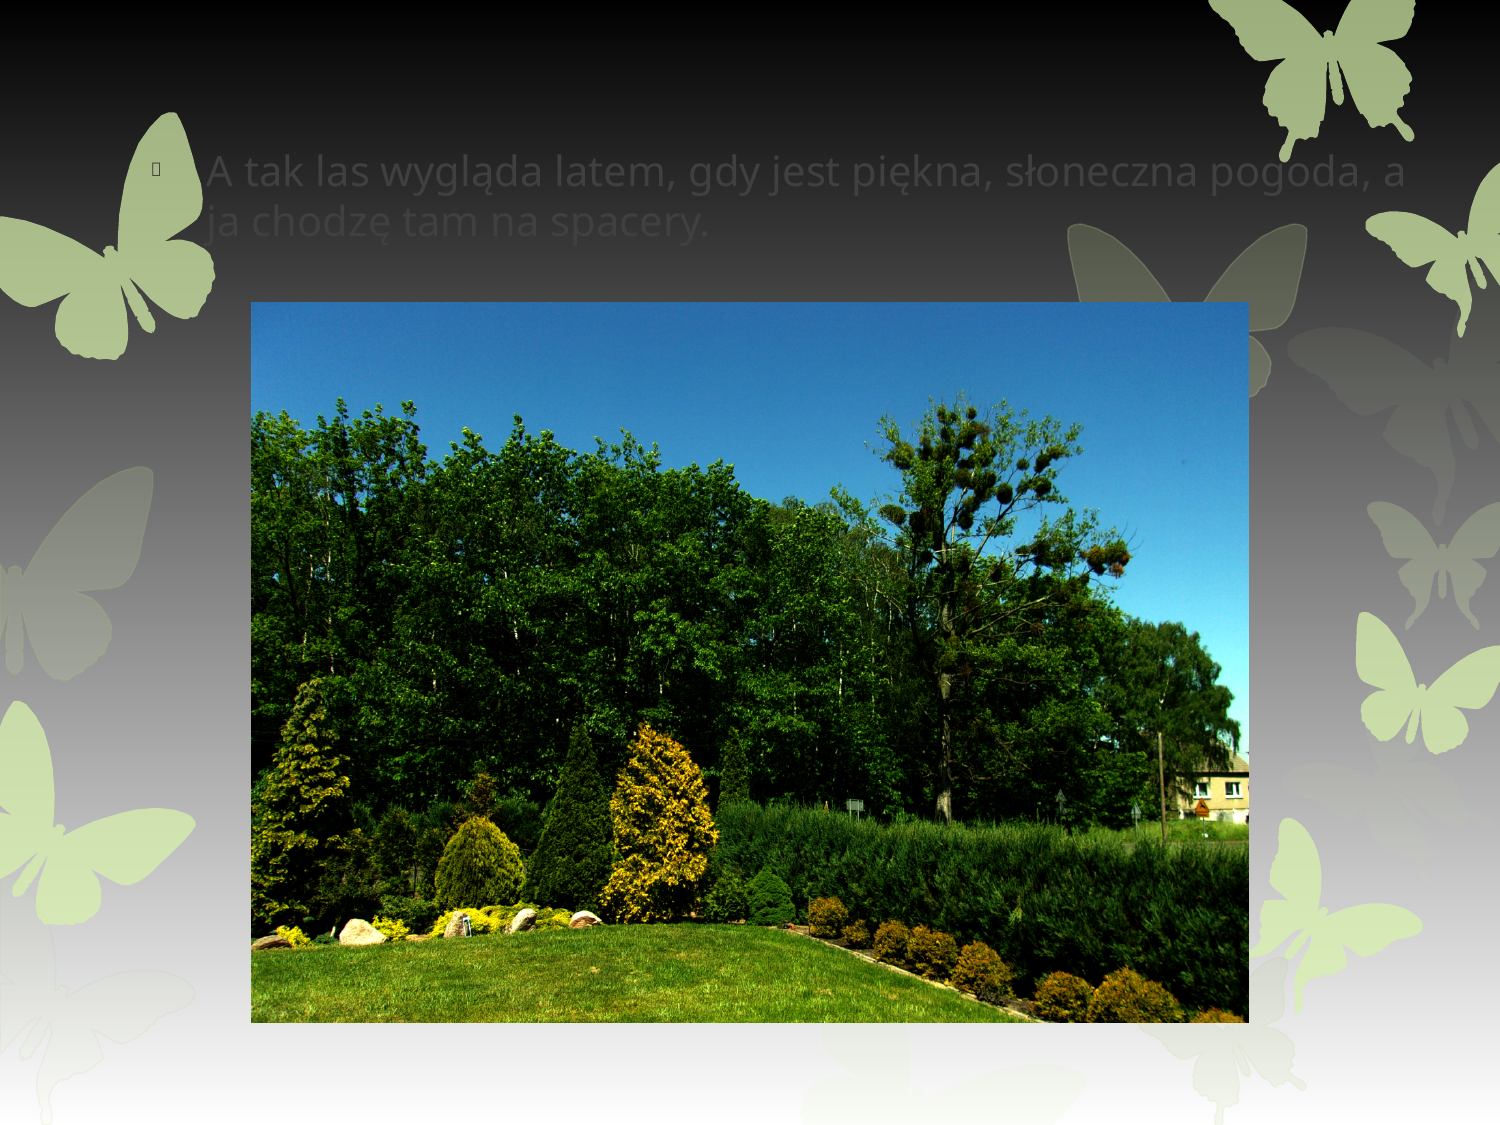

# A tak las wygląda latem, gdy jest piękna, słoneczna pogoda, a ja chodzę tam na spacery.